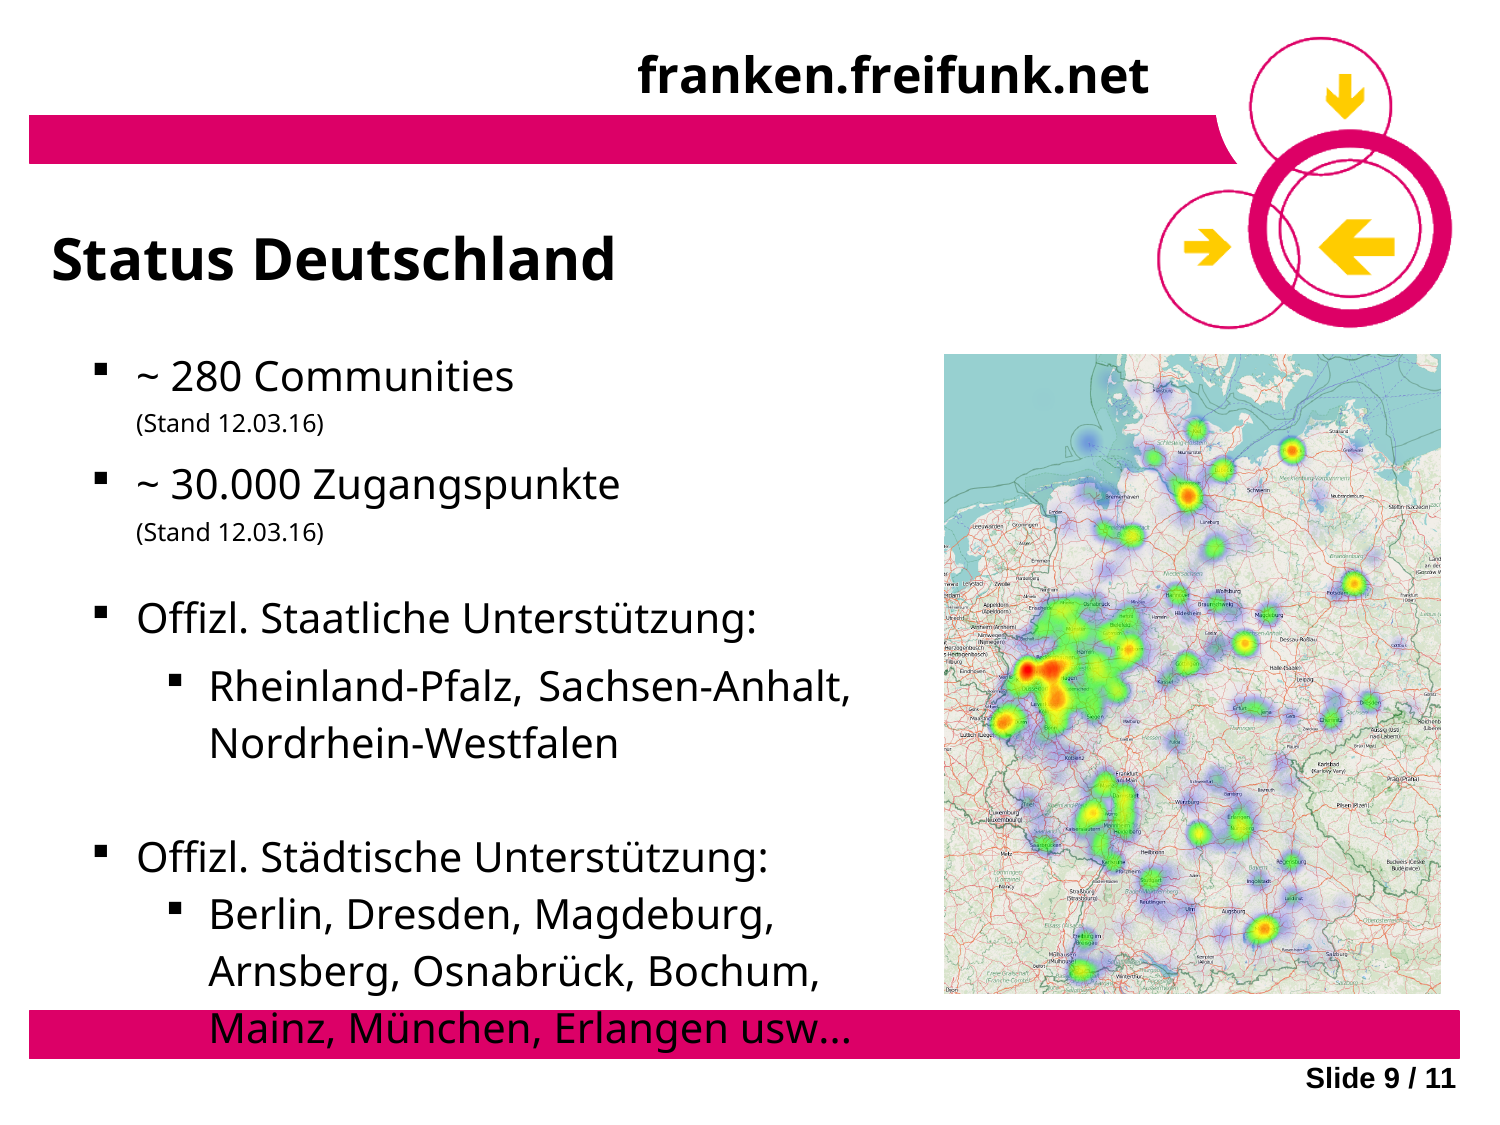

Status Deutschland
~ 280 Communities
(Stand 12.03.16)
~ 30.000 Zugangspunkte
(Stand 12.03.16)
Offizl. Staatliche Unterstützung:
Rheinland-Pfalz, Sachsen-Anhalt,
Nordrhein-Westfalen
Offizl. Städtische Unterstützung:
Berlin, Dresden, Magdeburg,
Arnsberg, Osnabrück, Bochum,
Mainz, München, Erlangen usw...
9